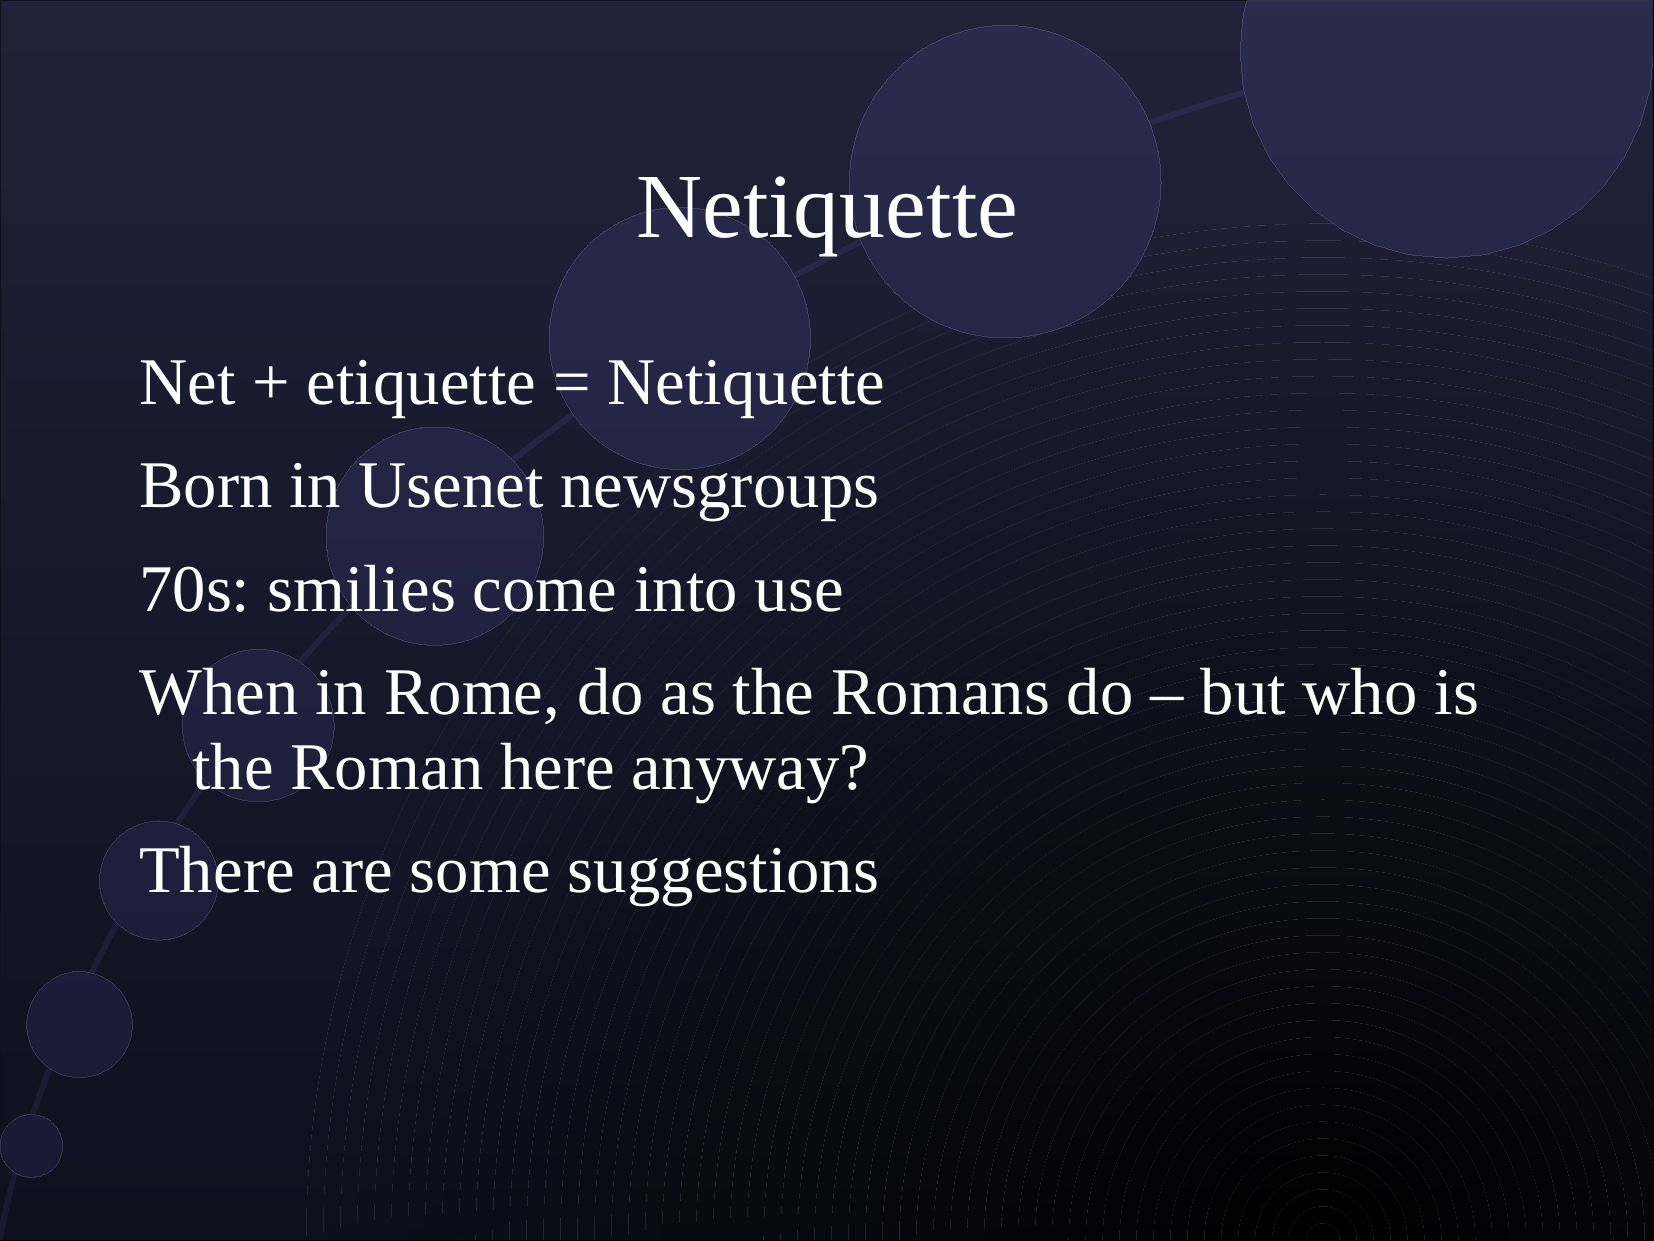

# Netiquette
Net + etiquette = Netiquette
Born in Usenet newsgroups
70s: smilies come into use
When in Rome, do as the Romans do – but who is the Roman here anyway?
There are some suggestions